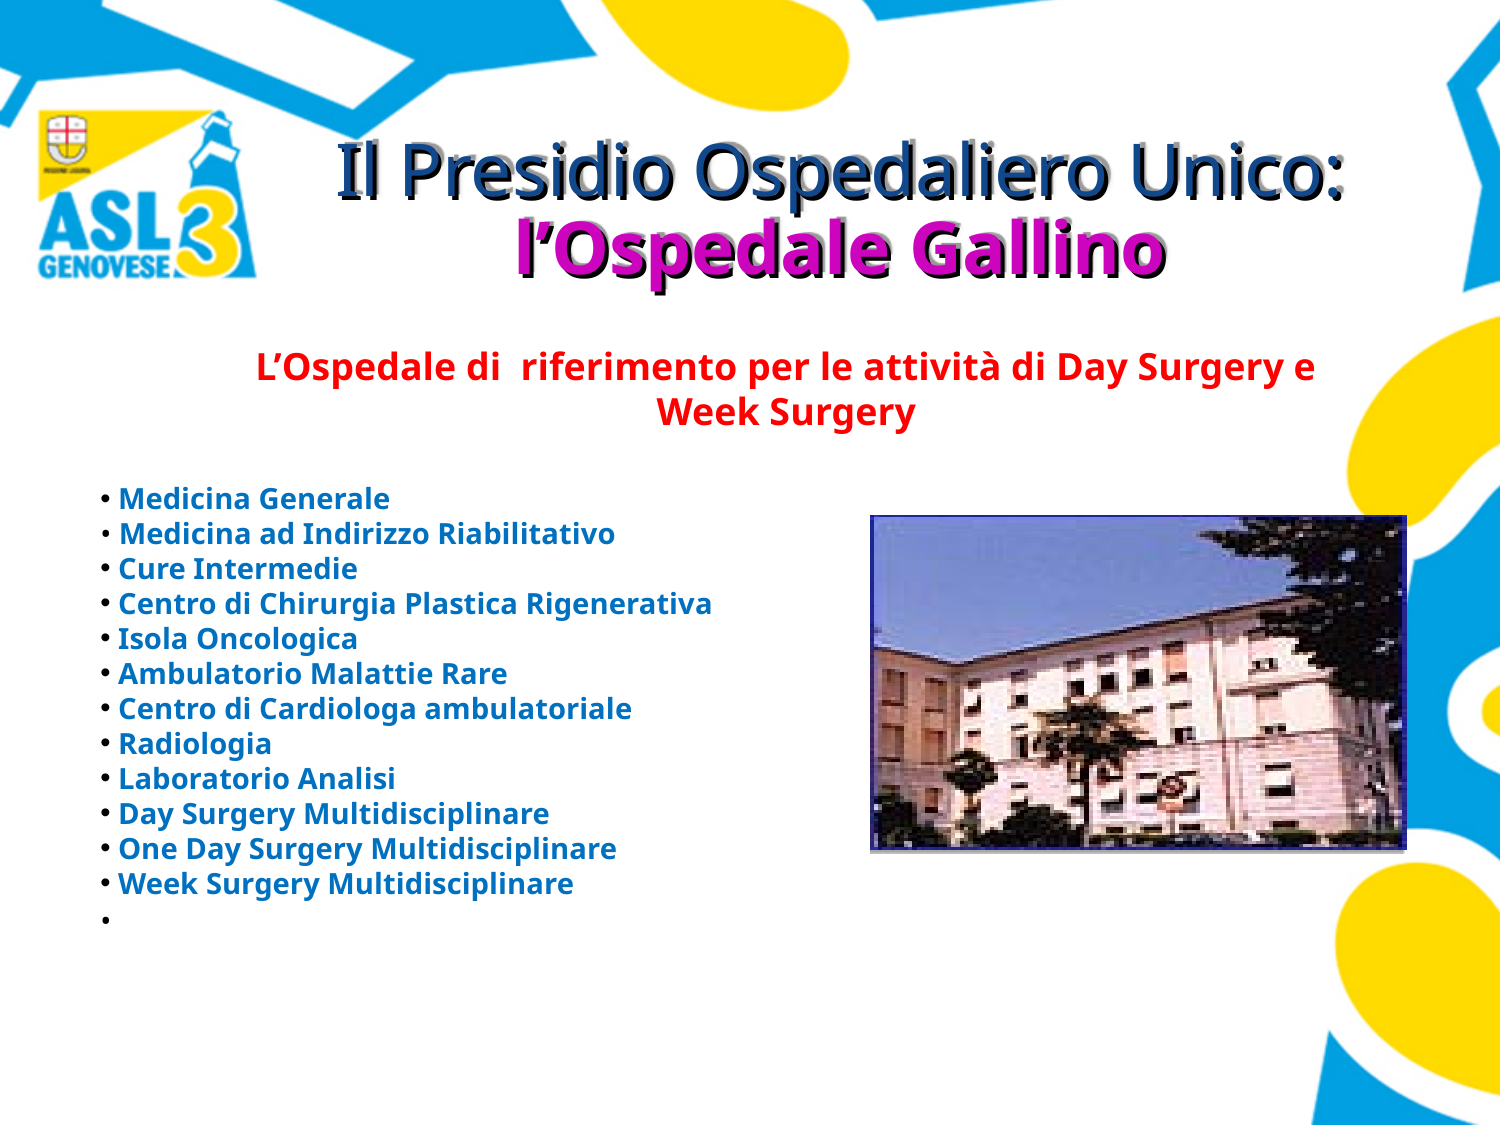

Il Presidio Ospedaliero Unico:
l’Ospedale Gallino
L’Ospedale di riferimento per le attività di Day Surgery e Week Surgery
 Medicina Generale
 Medicina ad Indirizzo Riabilitativo
 Cure Intermedie
 Centro di Chirurgia Plastica Rigenerativa
 Isola Oncologica
 Ambulatorio Malattie Rare
 Centro di Cardiologa ambulatoriale
 Radiologia
 Laboratorio Analisi
 Day Surgery Multidisciplinare
 One Day Surgery Multidisciplinare
 Week Surgery Multidisciplinare